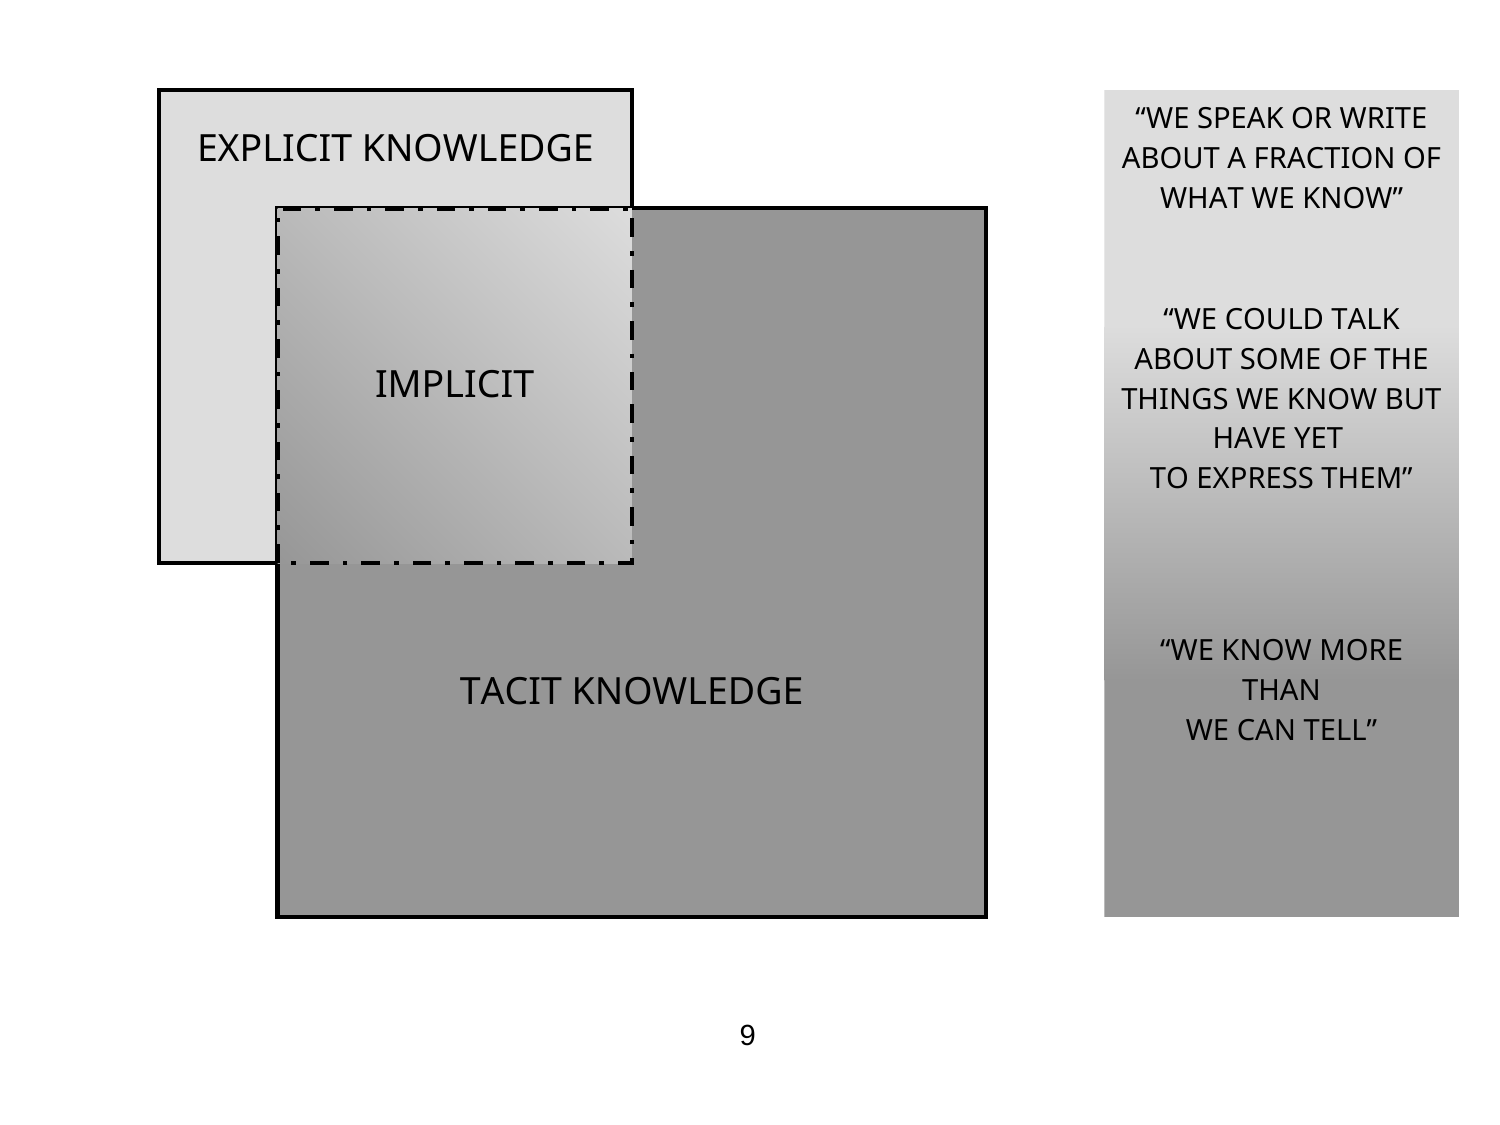

“WE SPEAK OR WRITE ABOUT A FRACTION OF WHAT WE KNOW”
EXPLICIT KNOWLEDGE
“WE COULD TALK ABOUT SOME OF THE THINGS WE KNOW BUT
HAVE YET
TO EXPRESS THEM”
IMPLICIT
“WE KNOW MORE THAN
WE CAN TELL”
TACIT KNOWLEDGE
9